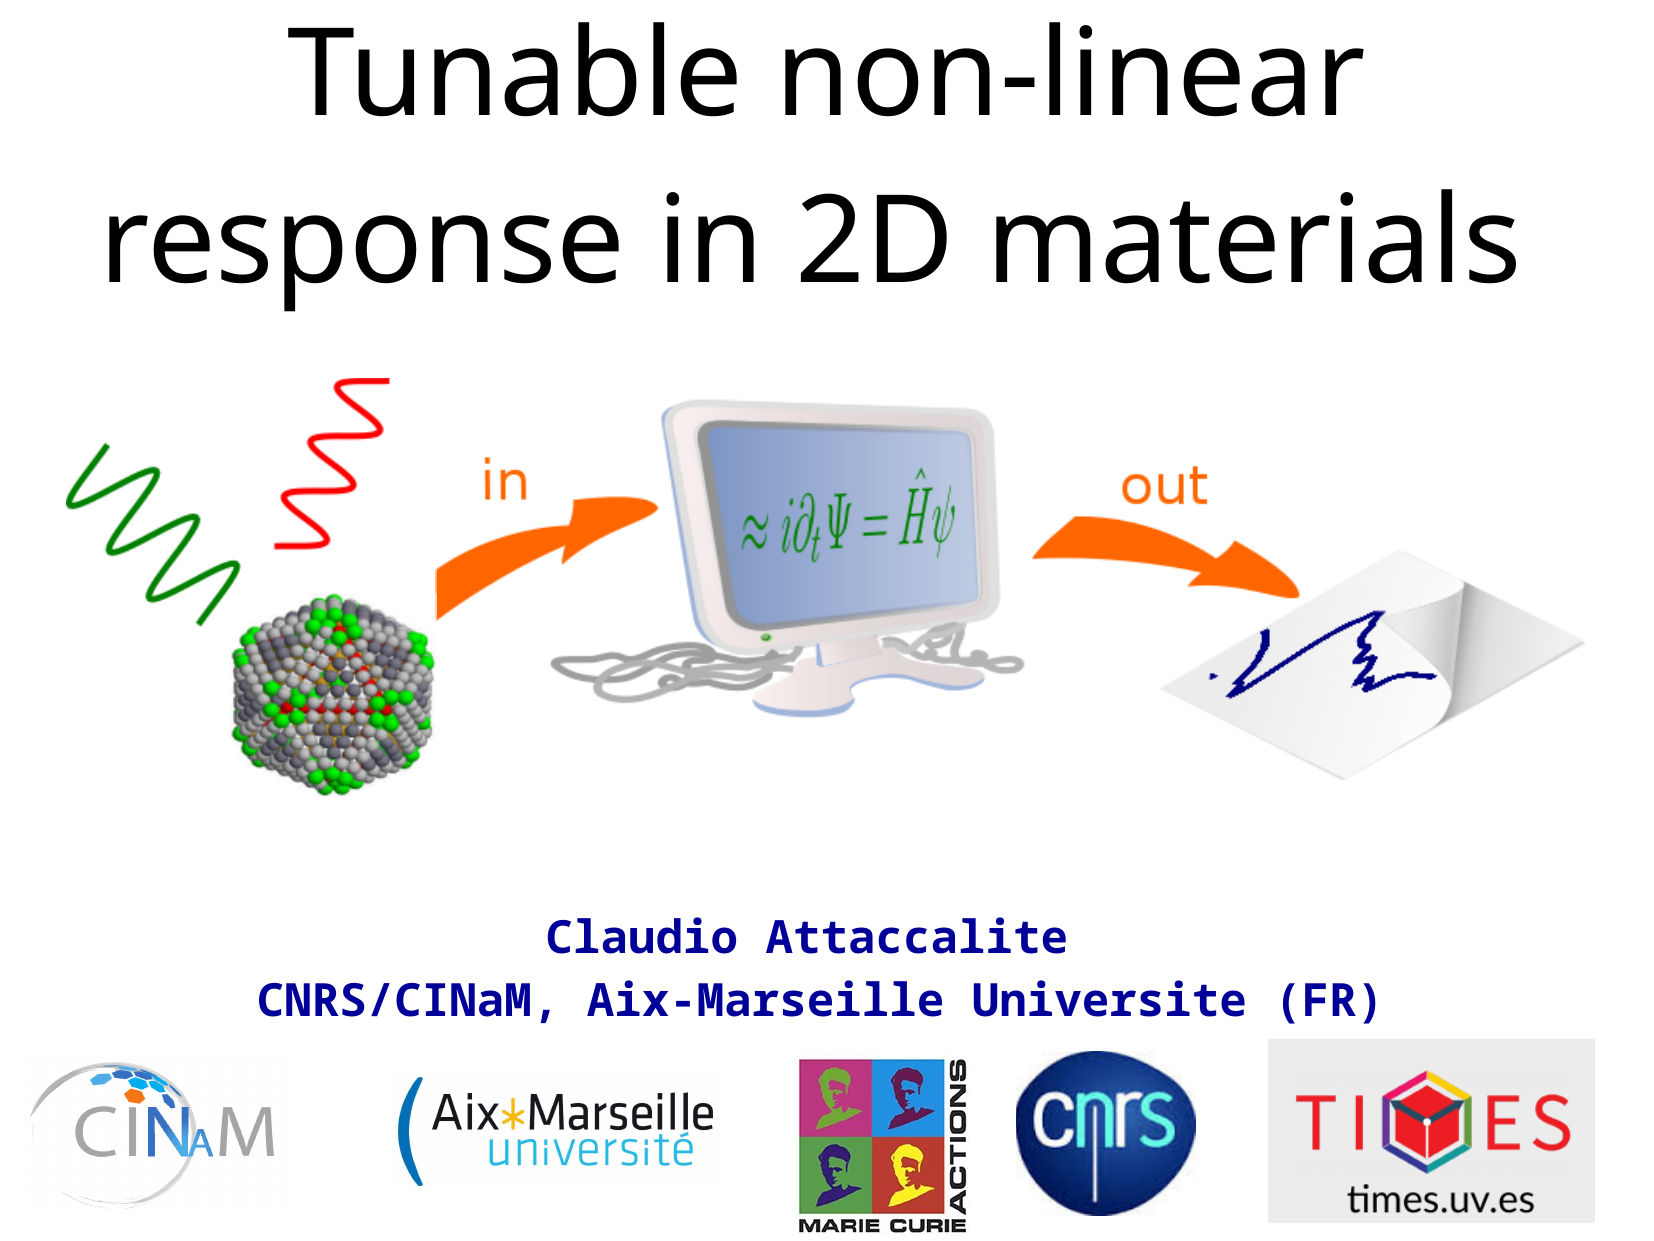

# Tunable non-linear response in 2D materials
Claudio Attaccalite
CNRS/CINaM, Aix-Marseille Universite (FR)